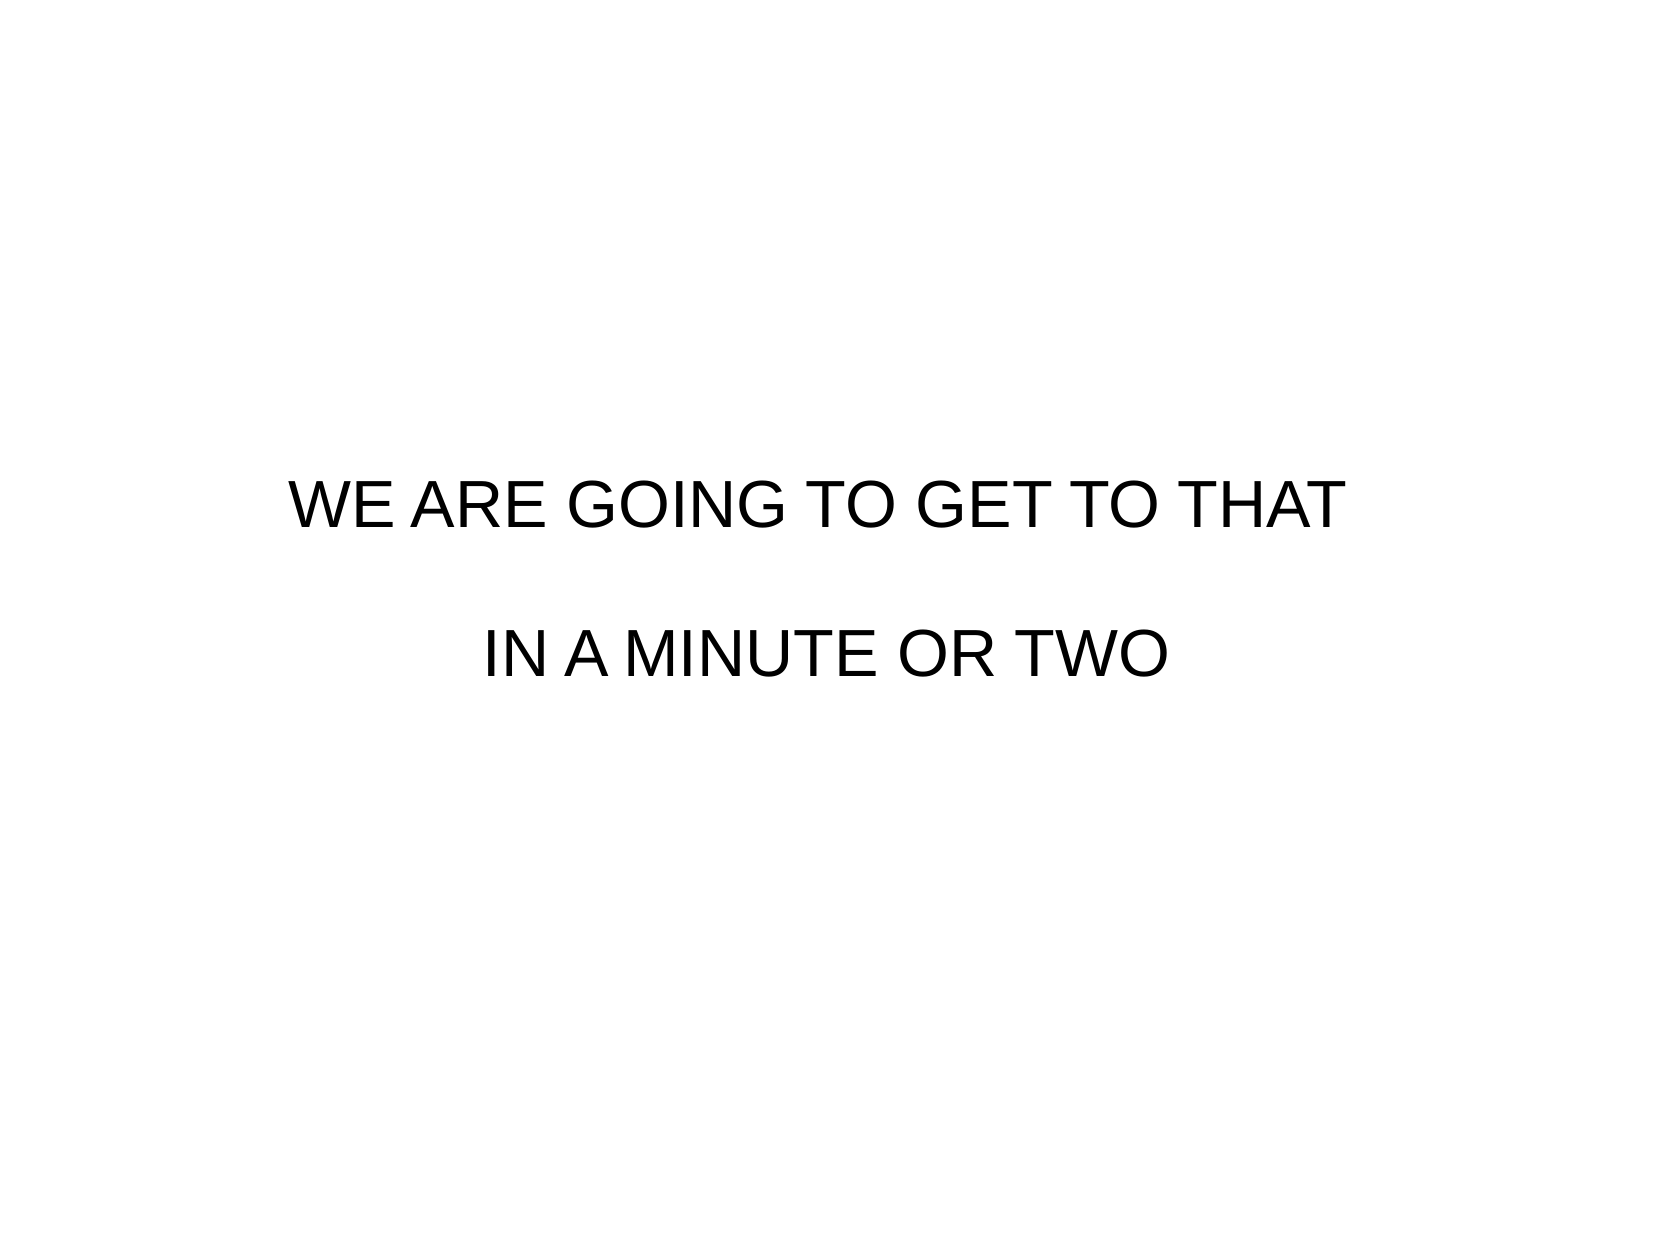

# WE ARE GOING TO GET TO THAT
IN A MINUTE OR TWO